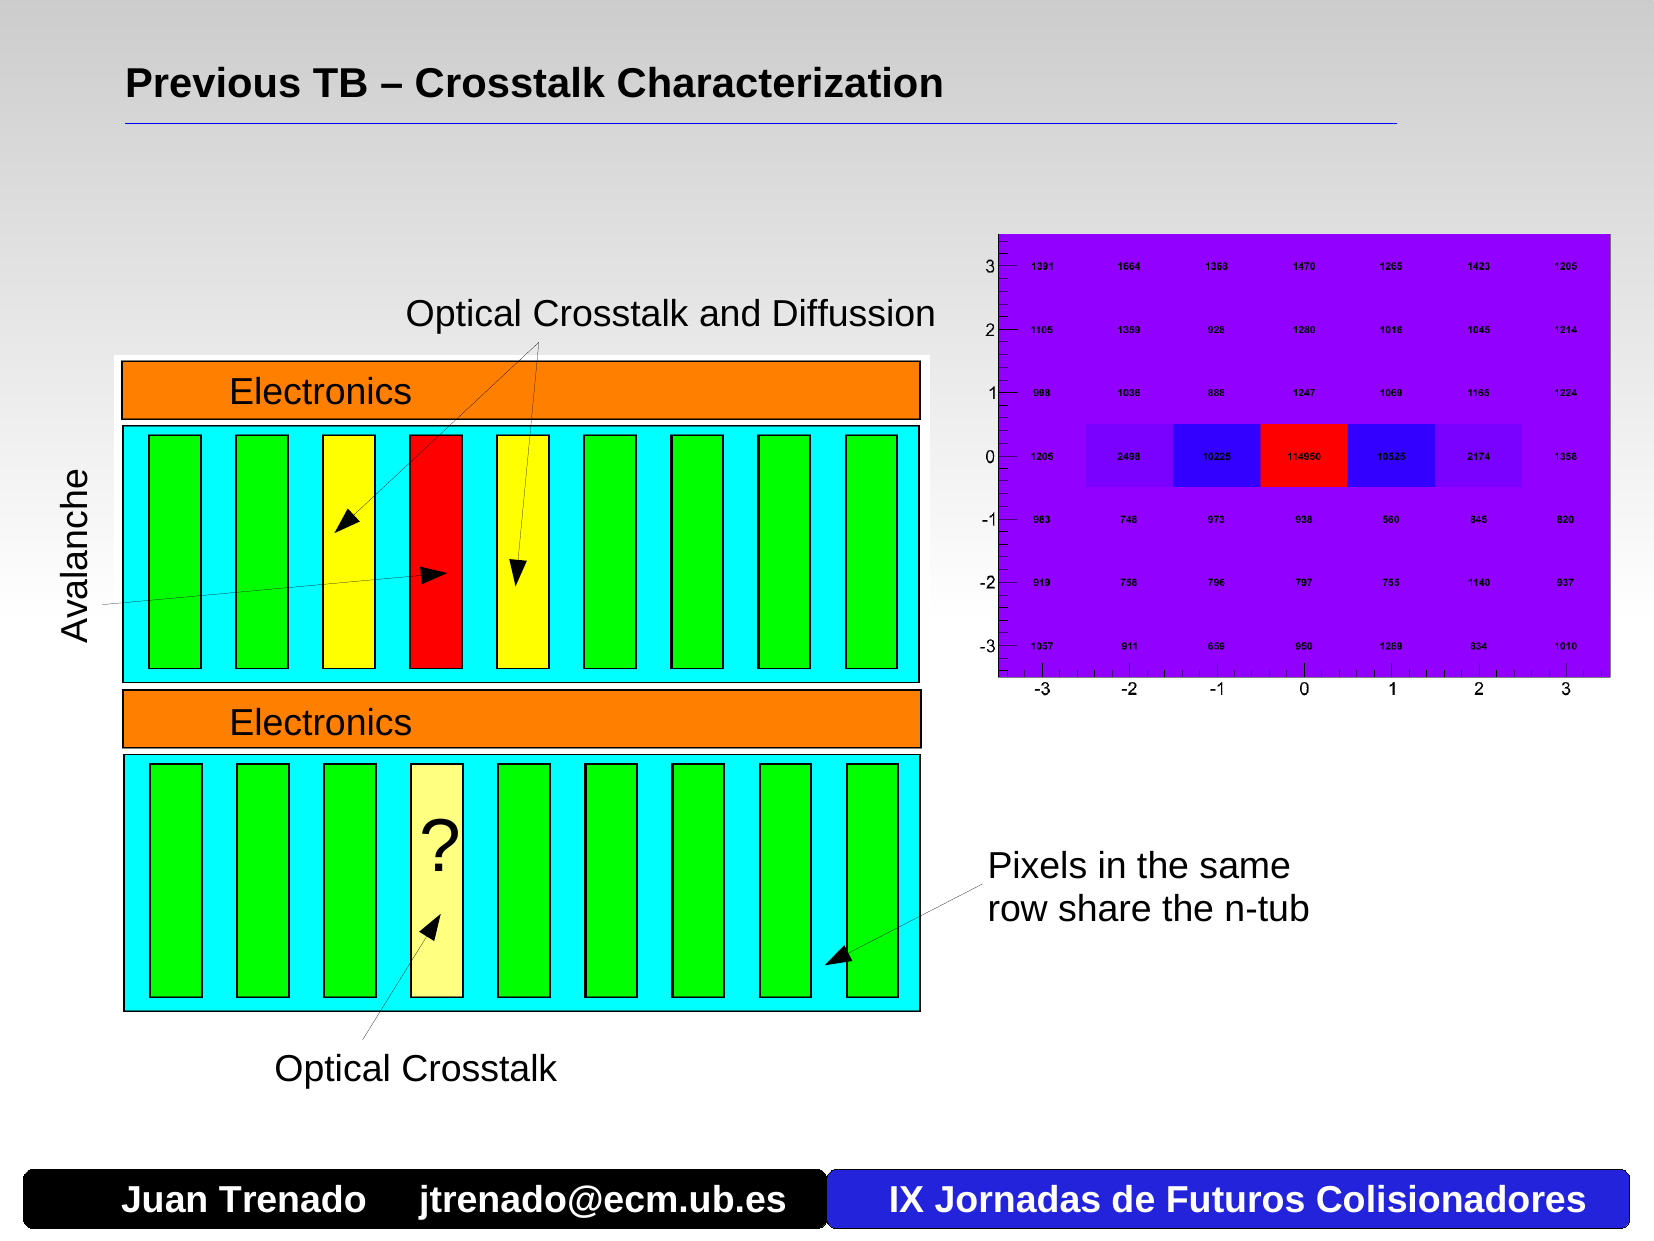

Previous TB – Crosstalk Characterization
Optical Crosstalk and Diffussion
Electronics
Avalanche
Electronics
?
Pixels in the same
row share the n-tub
Optical Crosstalk
Juan Trenado jtrenado@ecm.ub.es
IX Jornadas de Futuros Colisionadores